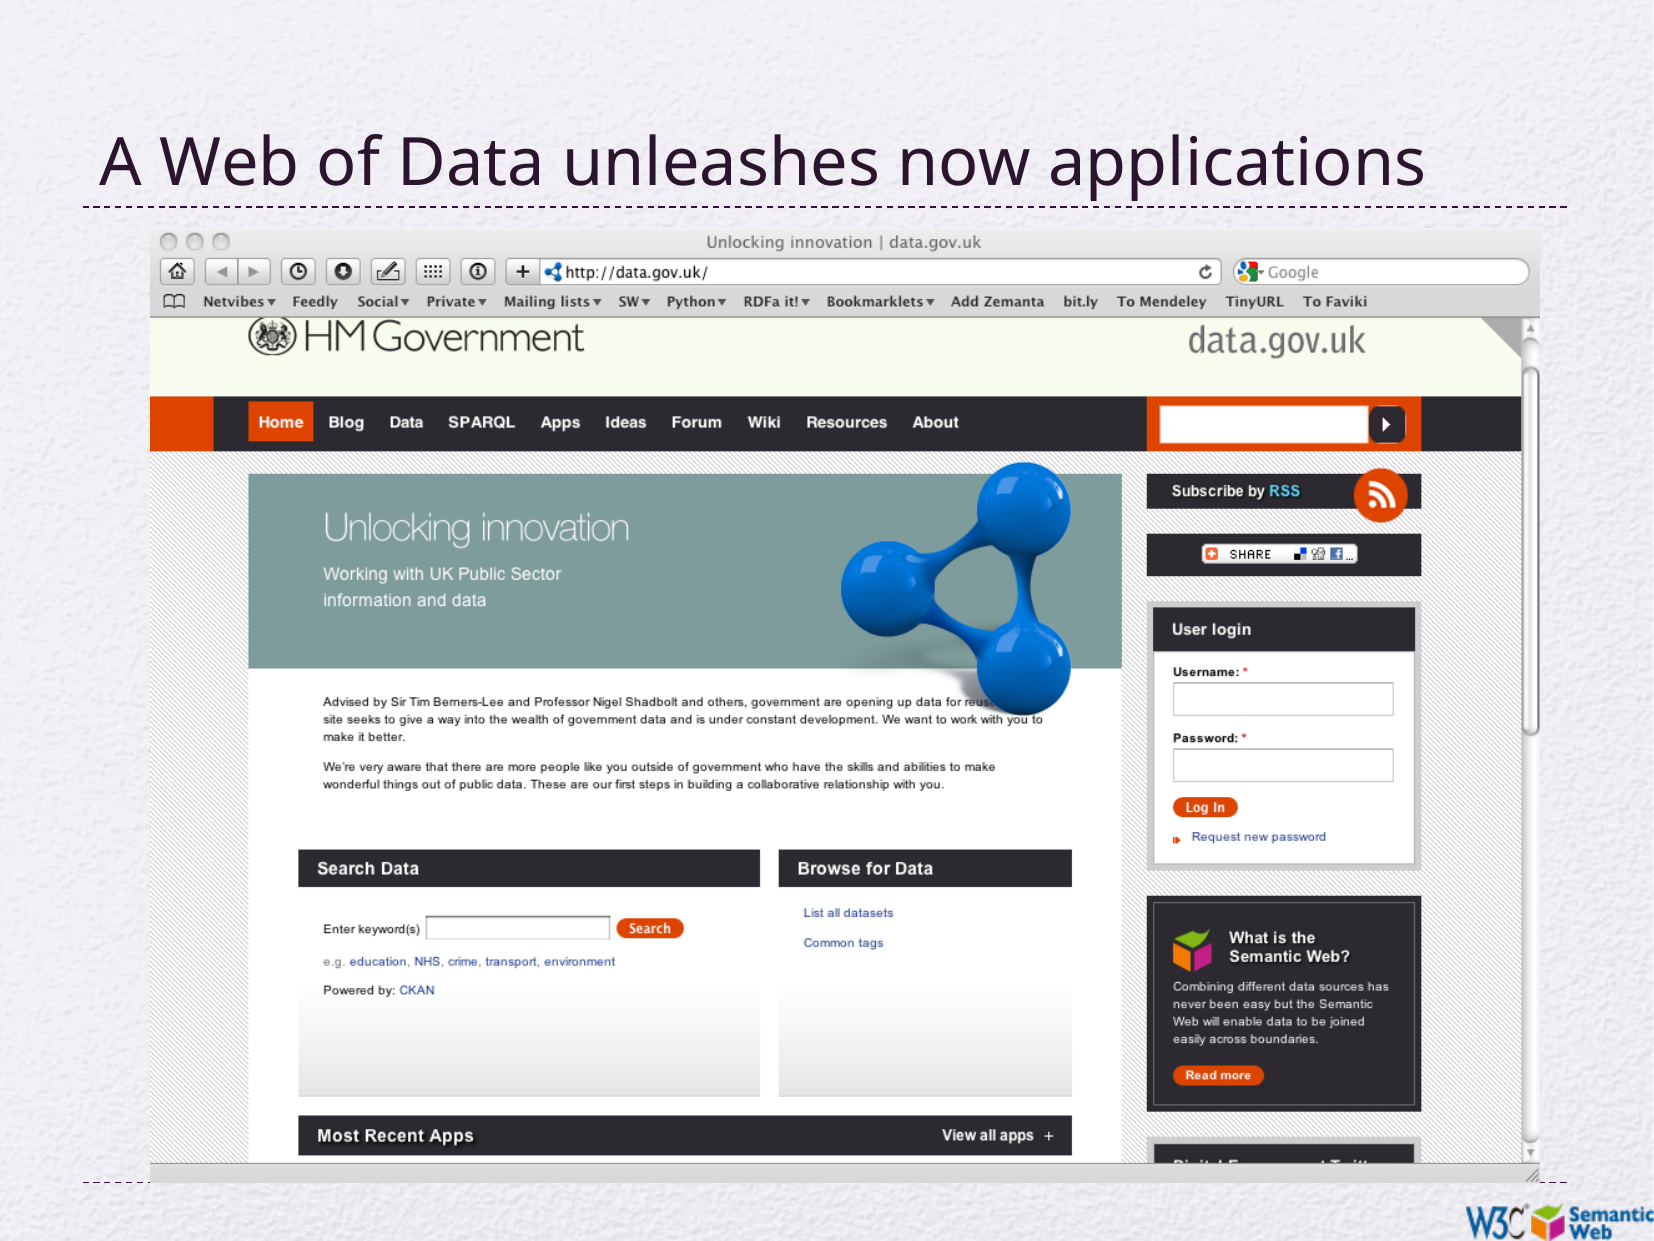

# A Web of Data unleashes now applications